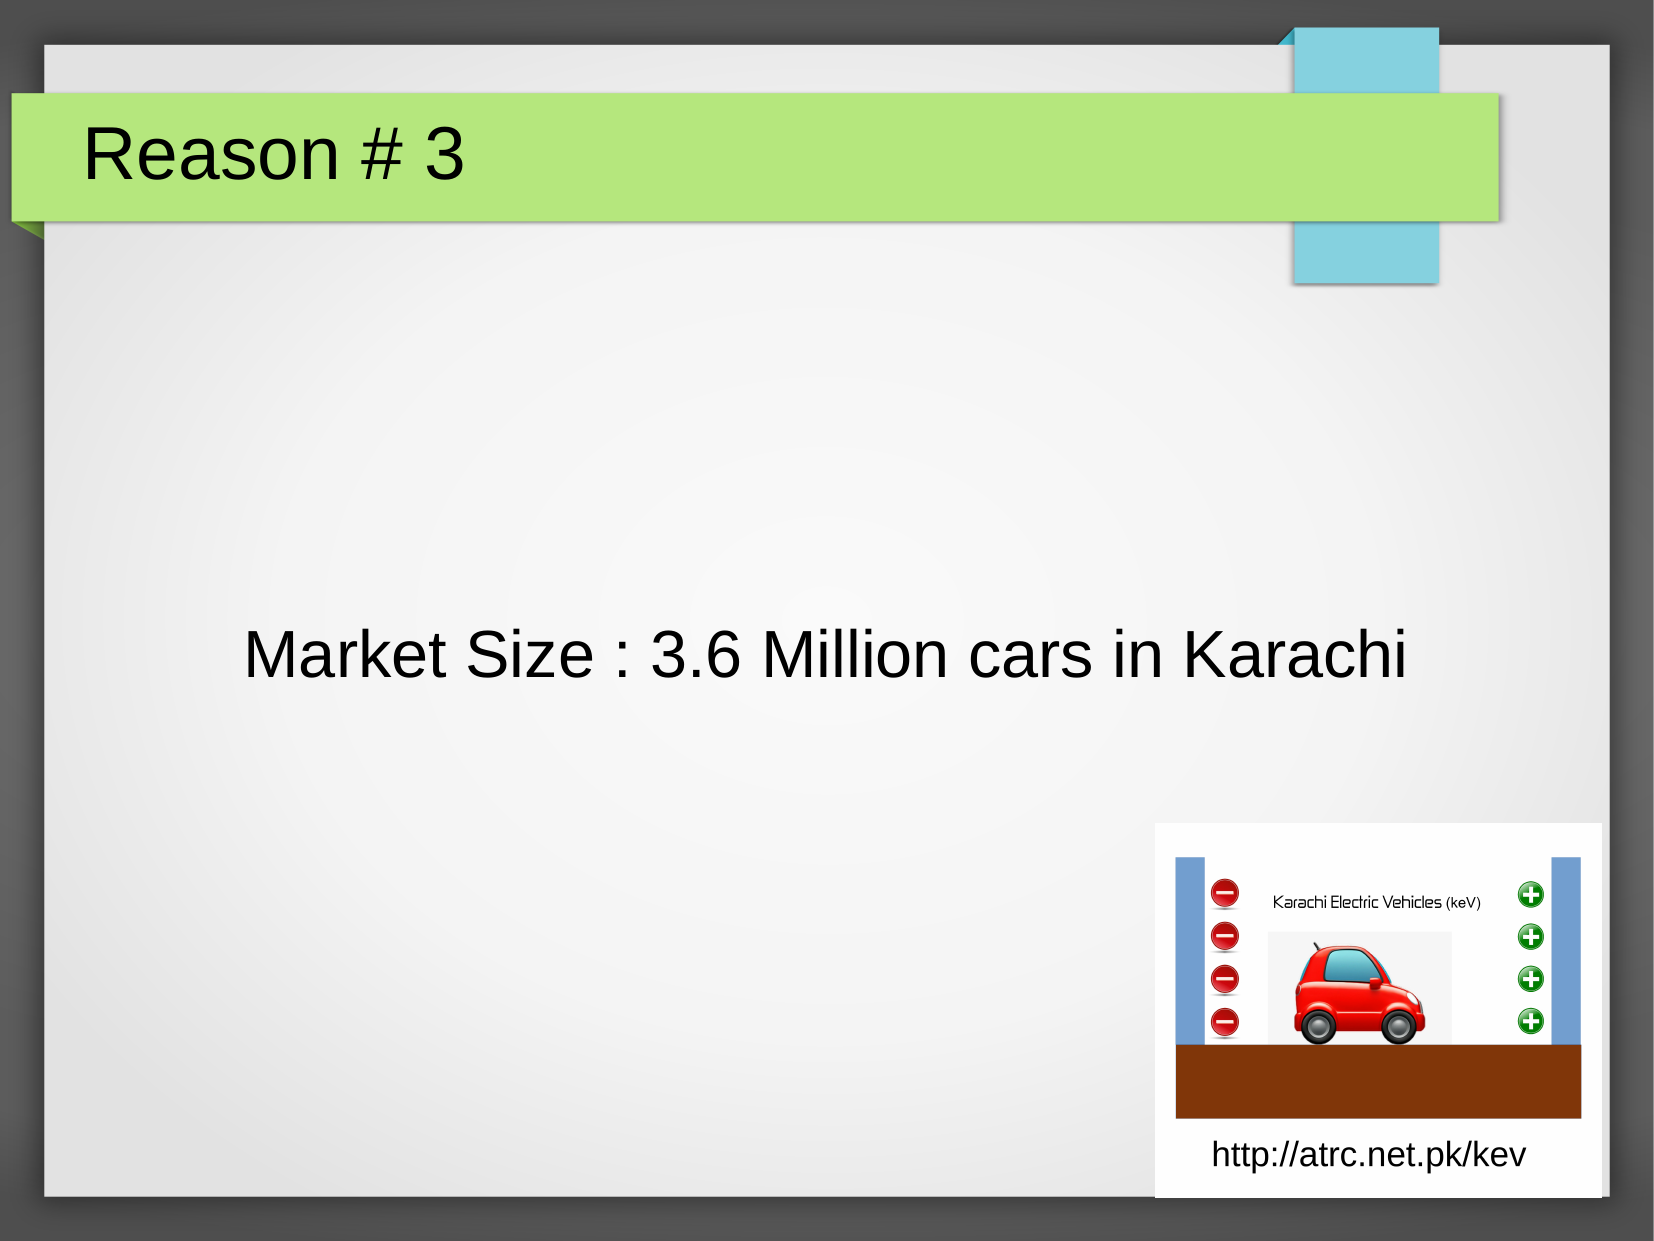

# Reason # 3
Market Size : 3.6 Million cars in Karachi